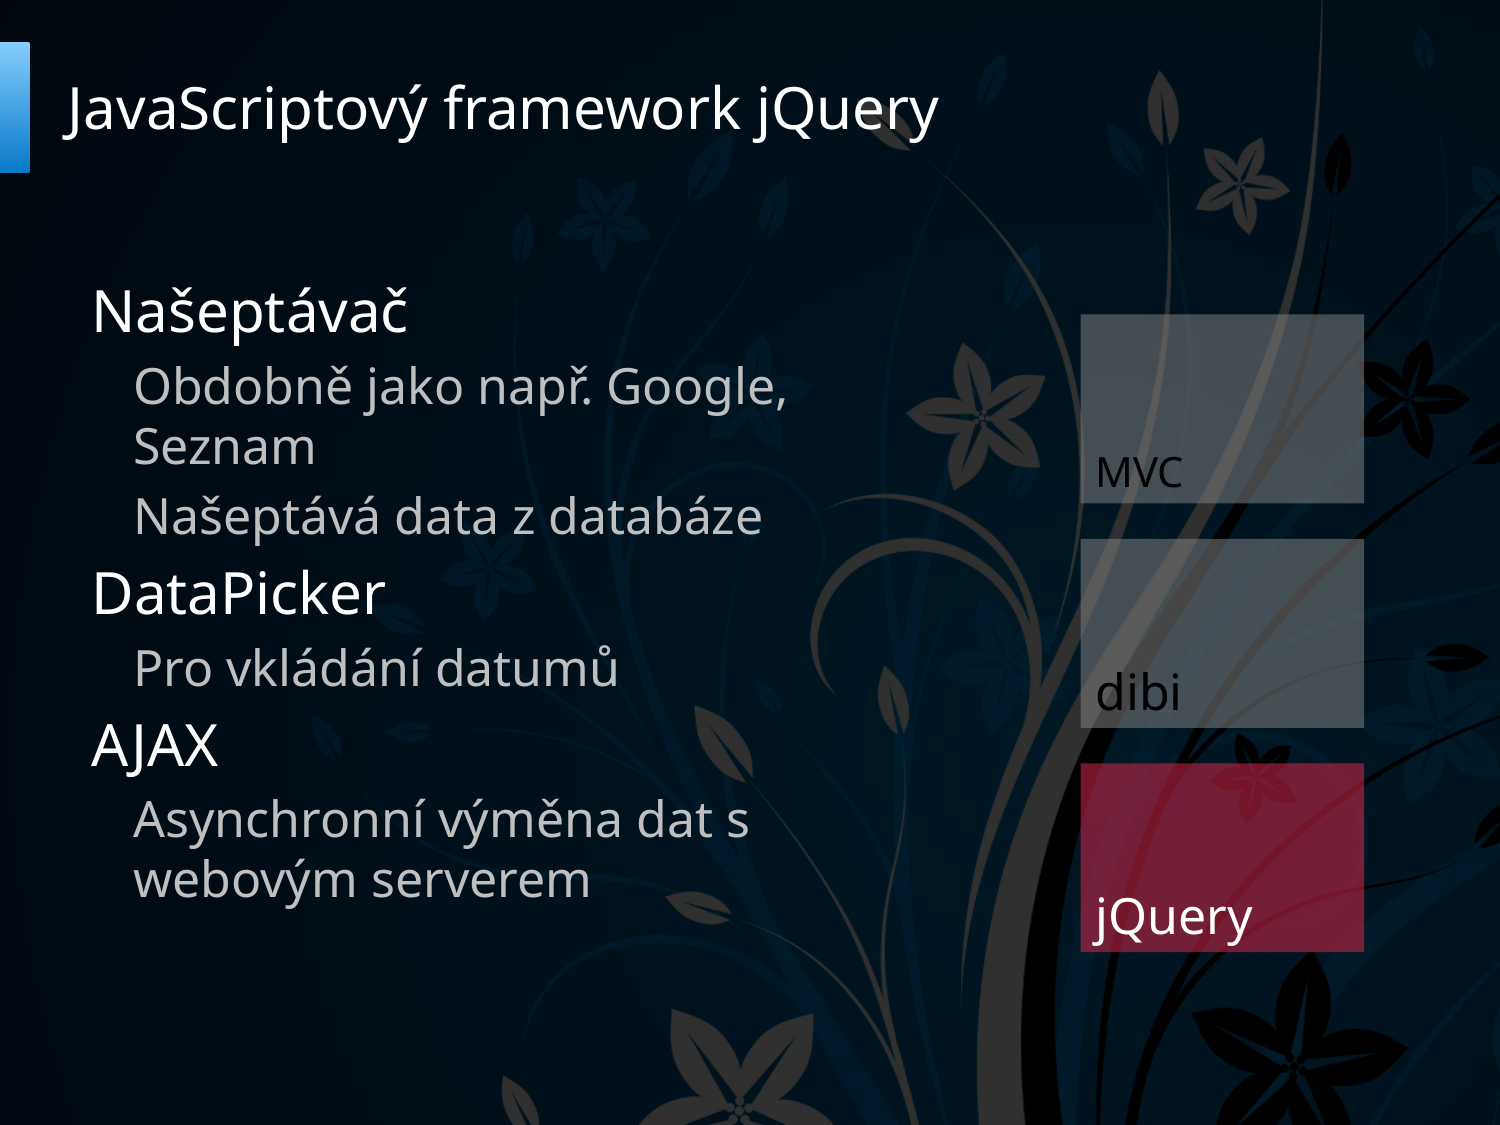

# JavaScriptový framework jQuery
Našeptávač
Obdobně jako např. Google, Seznam
Našeptává data z databáze
DataPicker
Pro vkládání datumů
AJAX
Asynchronní výměna dat s webovým serverem
MVC
dibi
jQuery